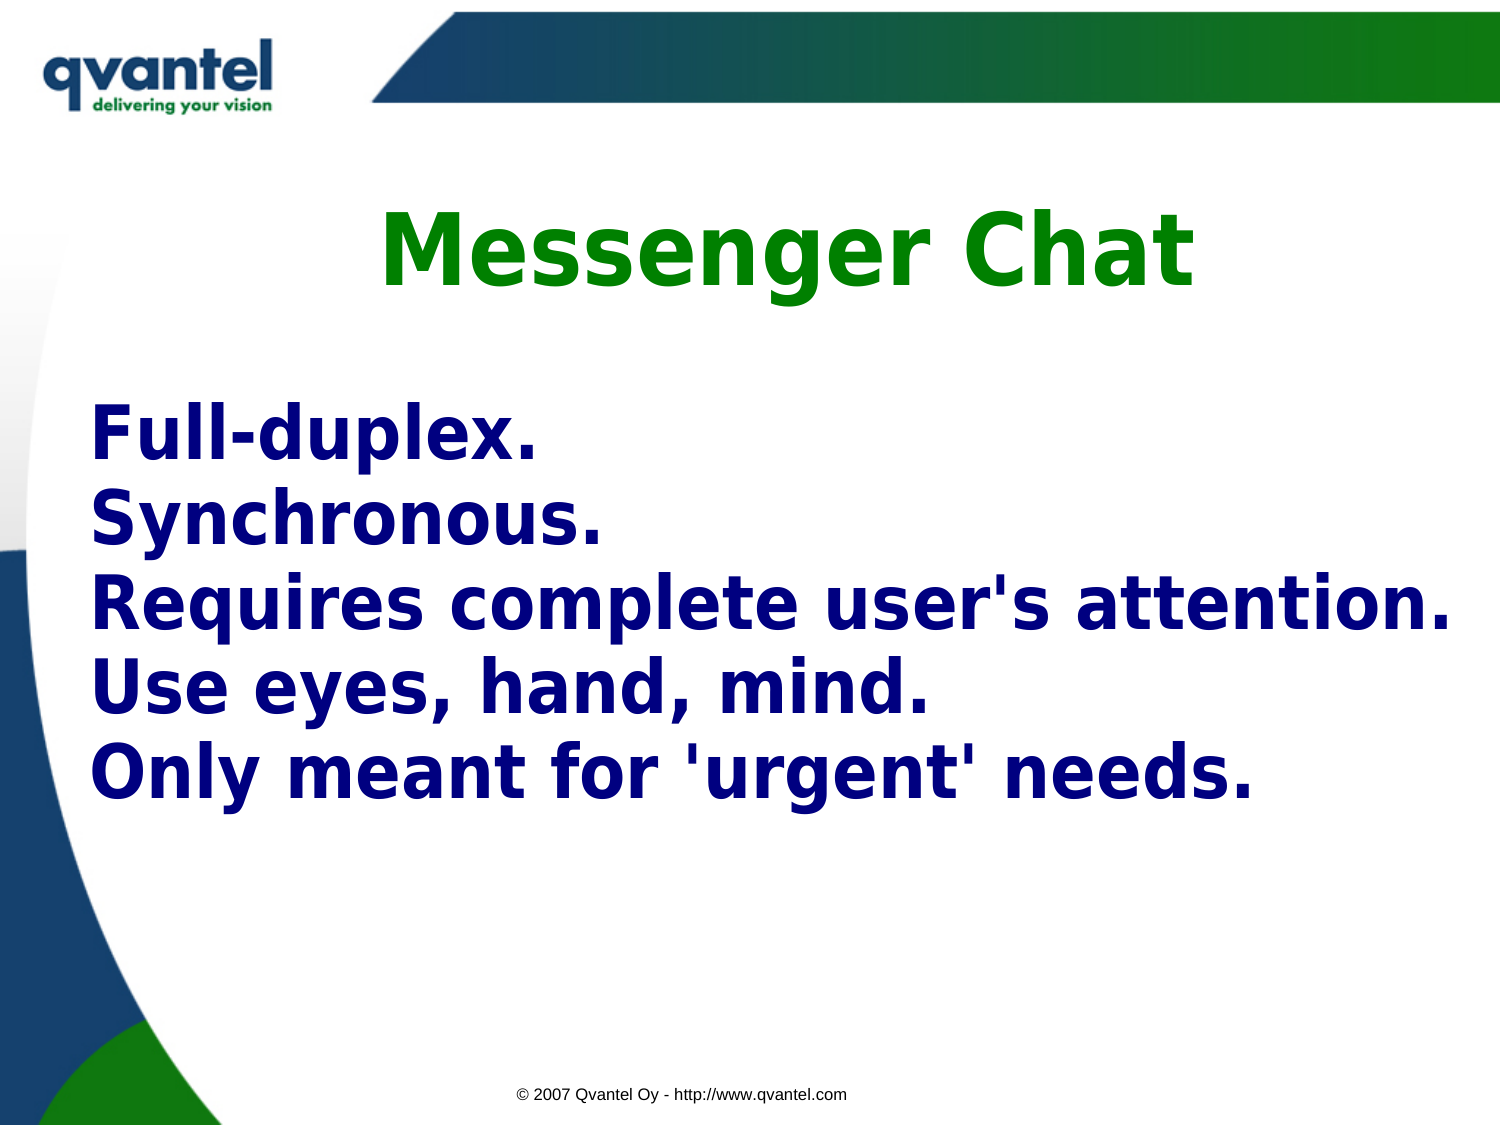

Messenger Chat
Full-duplex.
Synchronous.
Requires complete user's attention.
Use eyes, hand, mind.
Only meant for 'urgent' needs.
© 2007 Qvantel Oy - http://www.qvantel.com